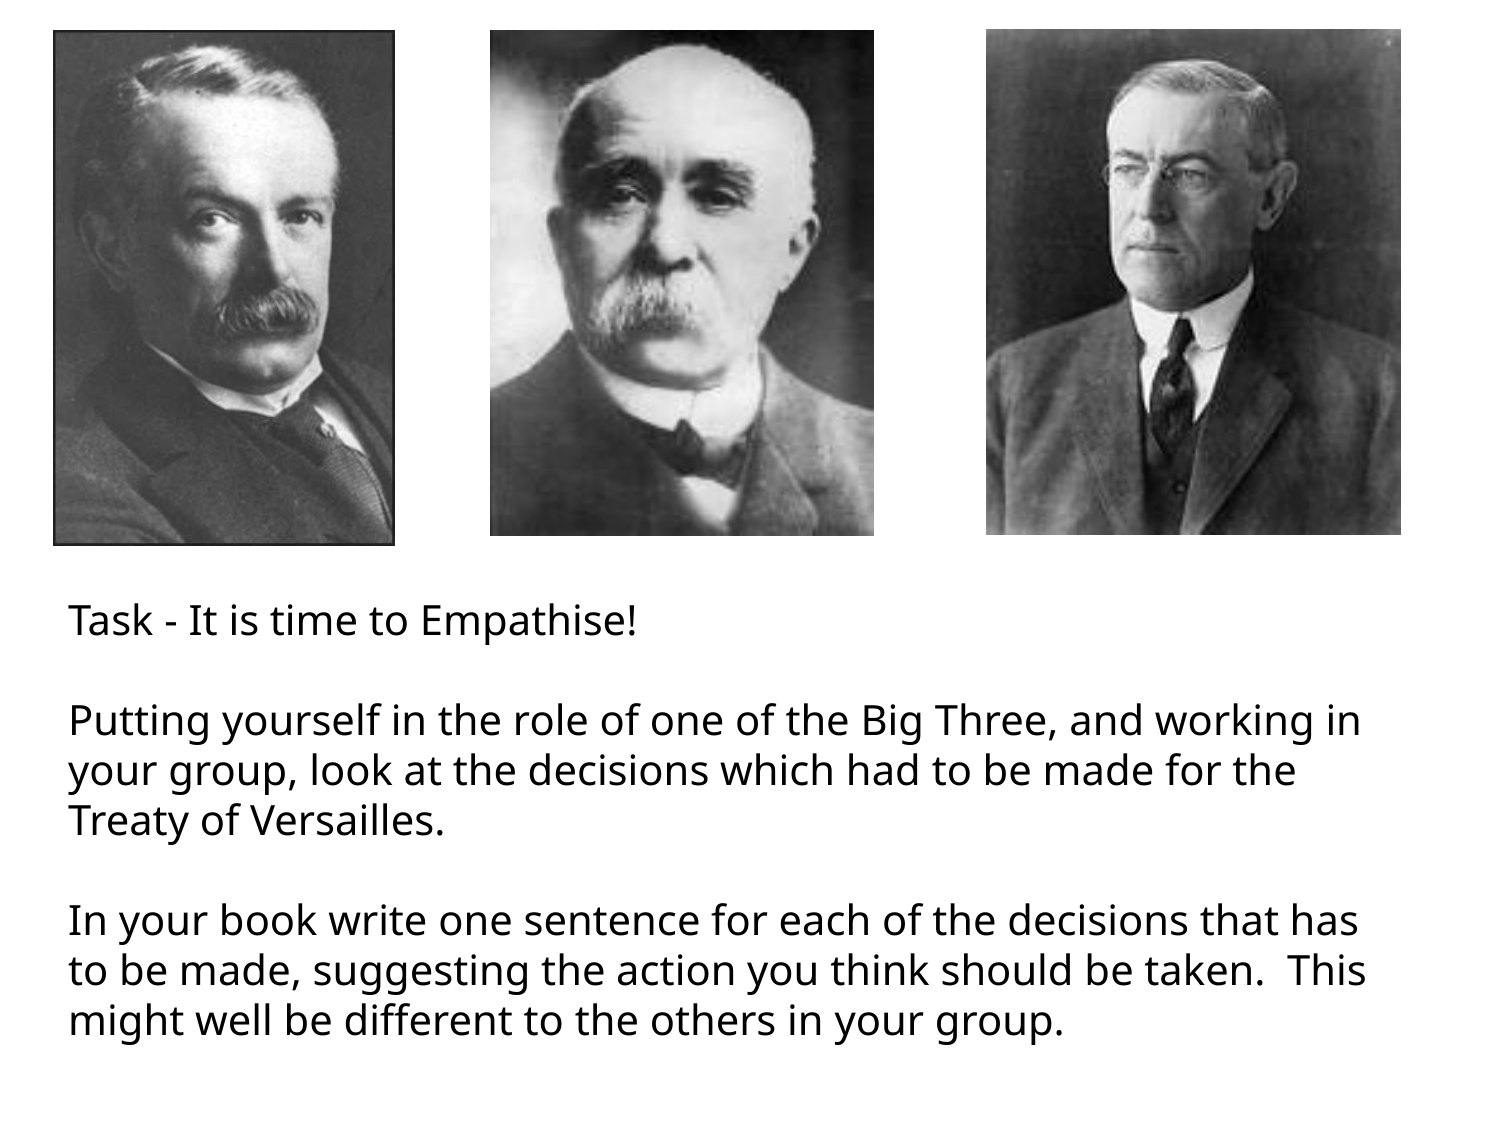

Task - It is time to Empathise!
Putting yourself in the role of one of the Big Three, and working in your group, look at the decisions which had to be made for the Treaty of Versailles.
In your book write one sentence for each of the decisions that has to be made, suggesting the action you think should be taken. This might well be different to the others in your group.